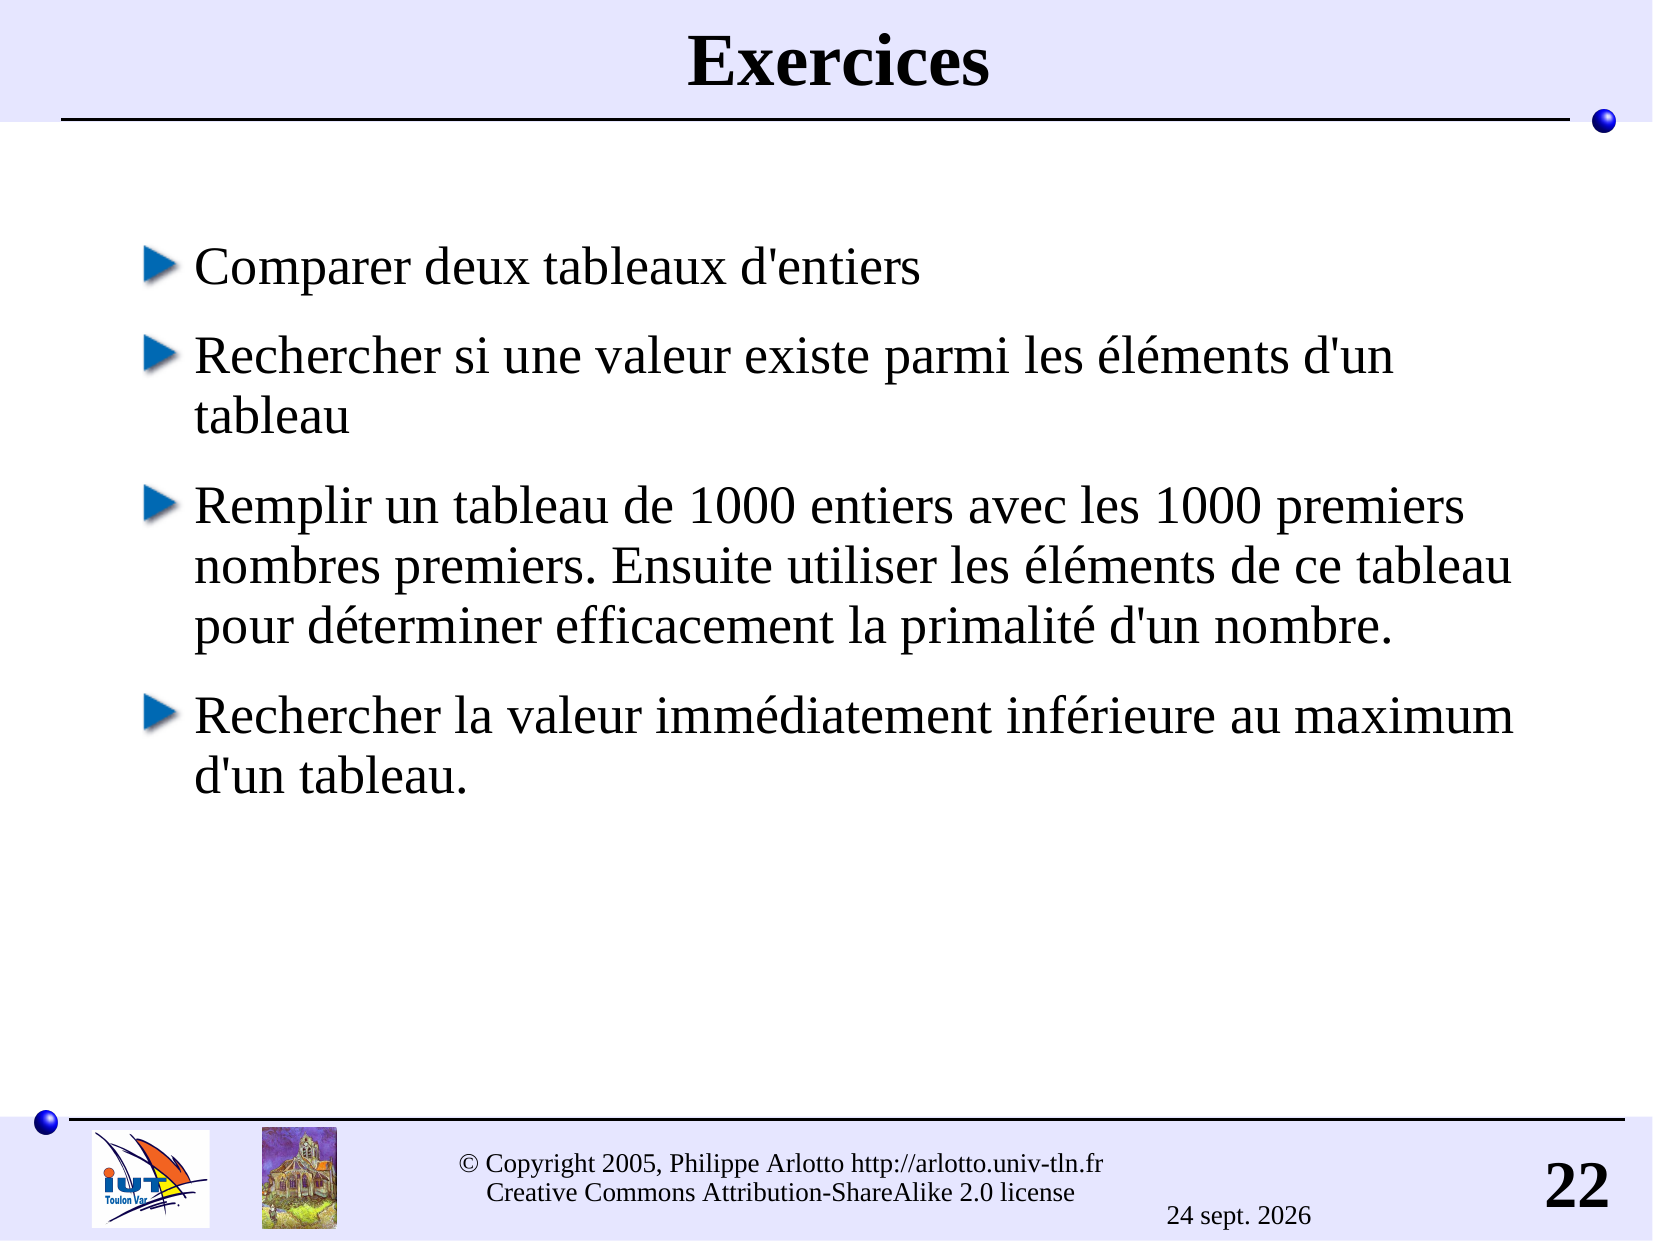

# Exercices
Comparer deux tableaux d'entiers
Rechercher si une valeur existe parmi les éléments d'un tableau
Remplir un tableau de 1000 entiers avec les 1000 premiers
nombres premiers. Ensuite utiliser les éléments de ce tableau
pour déterminer efficacement la primalité d'un nombre.
Rechercher la valeur immédiatement inférieure au maximum
d'un tableau.